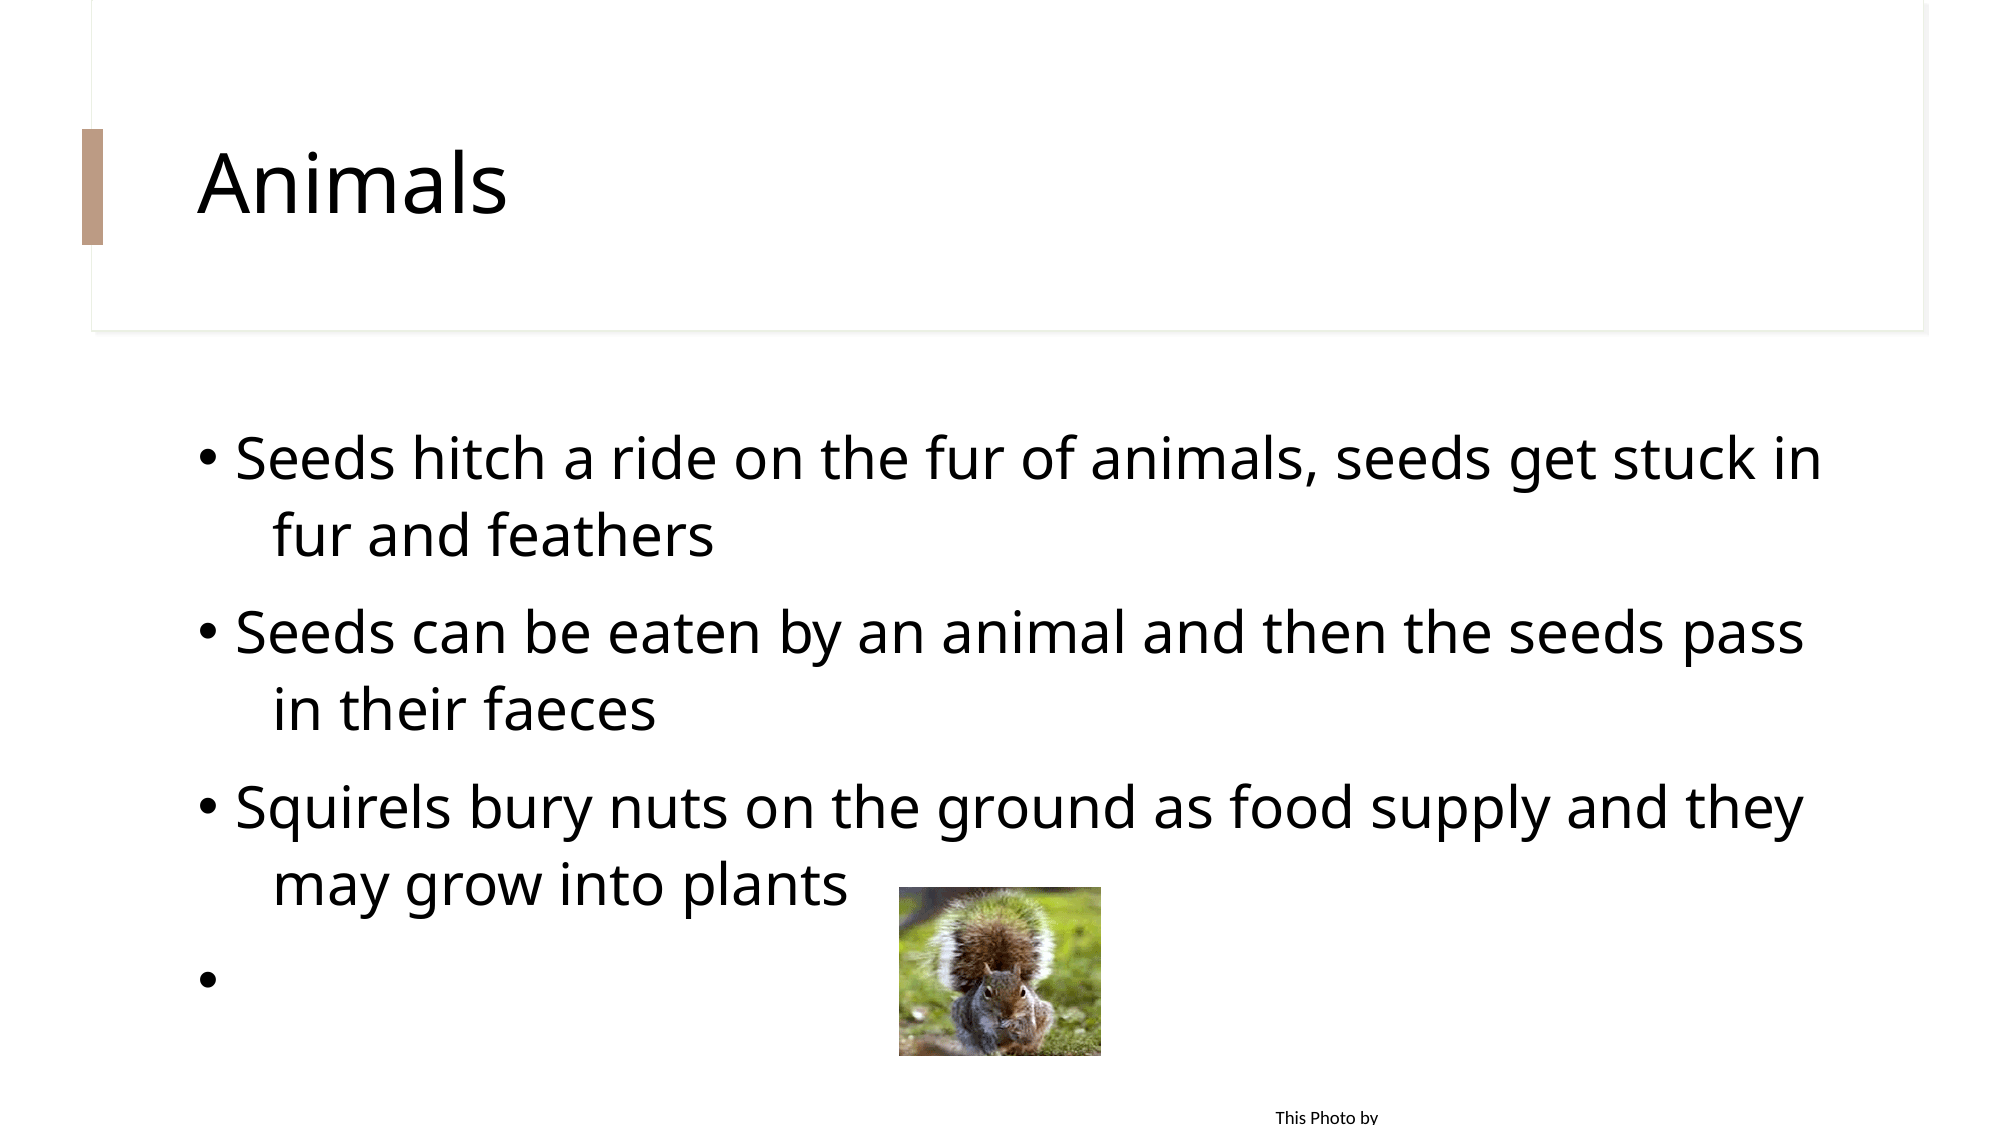

# Animals
Seeds hitch a ride on the fur of animals, seeds get stuck in fur and feathers
Seeds can be eaten by an animal and then the seeds pass in their faeces
Squirels bury nuts on the ground as food supply and they may grow into plants
This Photo by Unknown Author is licensed under CC BY-NC